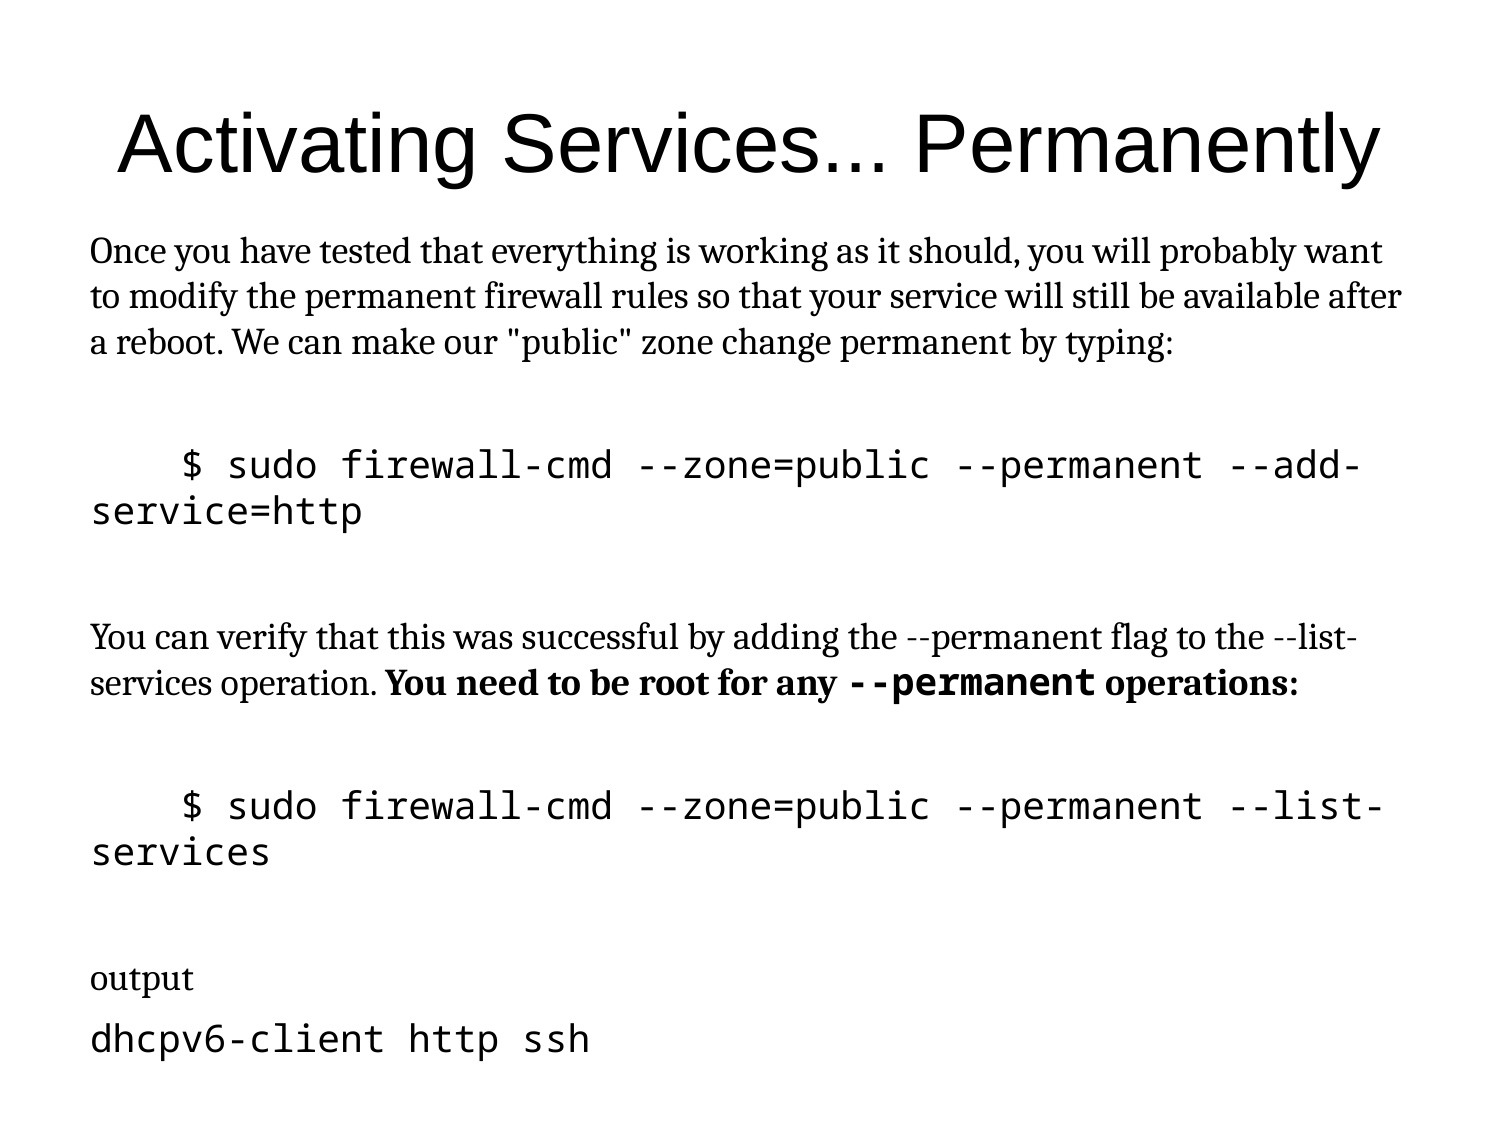

# Activating Services... Permanently
Once you have tested that everything is working as it should, you will probably want to modify the permanent firewall rules so that your service will still be available after a reboot. We can make our "public" zone change permanent by typing:
 $ sudo firewall-cmd --zone=public --permanent --add-service=http
You can verify that this was successful by adding the --permanent flag to the --list-services operation. You need to be root for any --permanent operations:
 $ sudo firewall-cmd --zone=public --permanent --list-services
output
dhcpv6-client http ssh